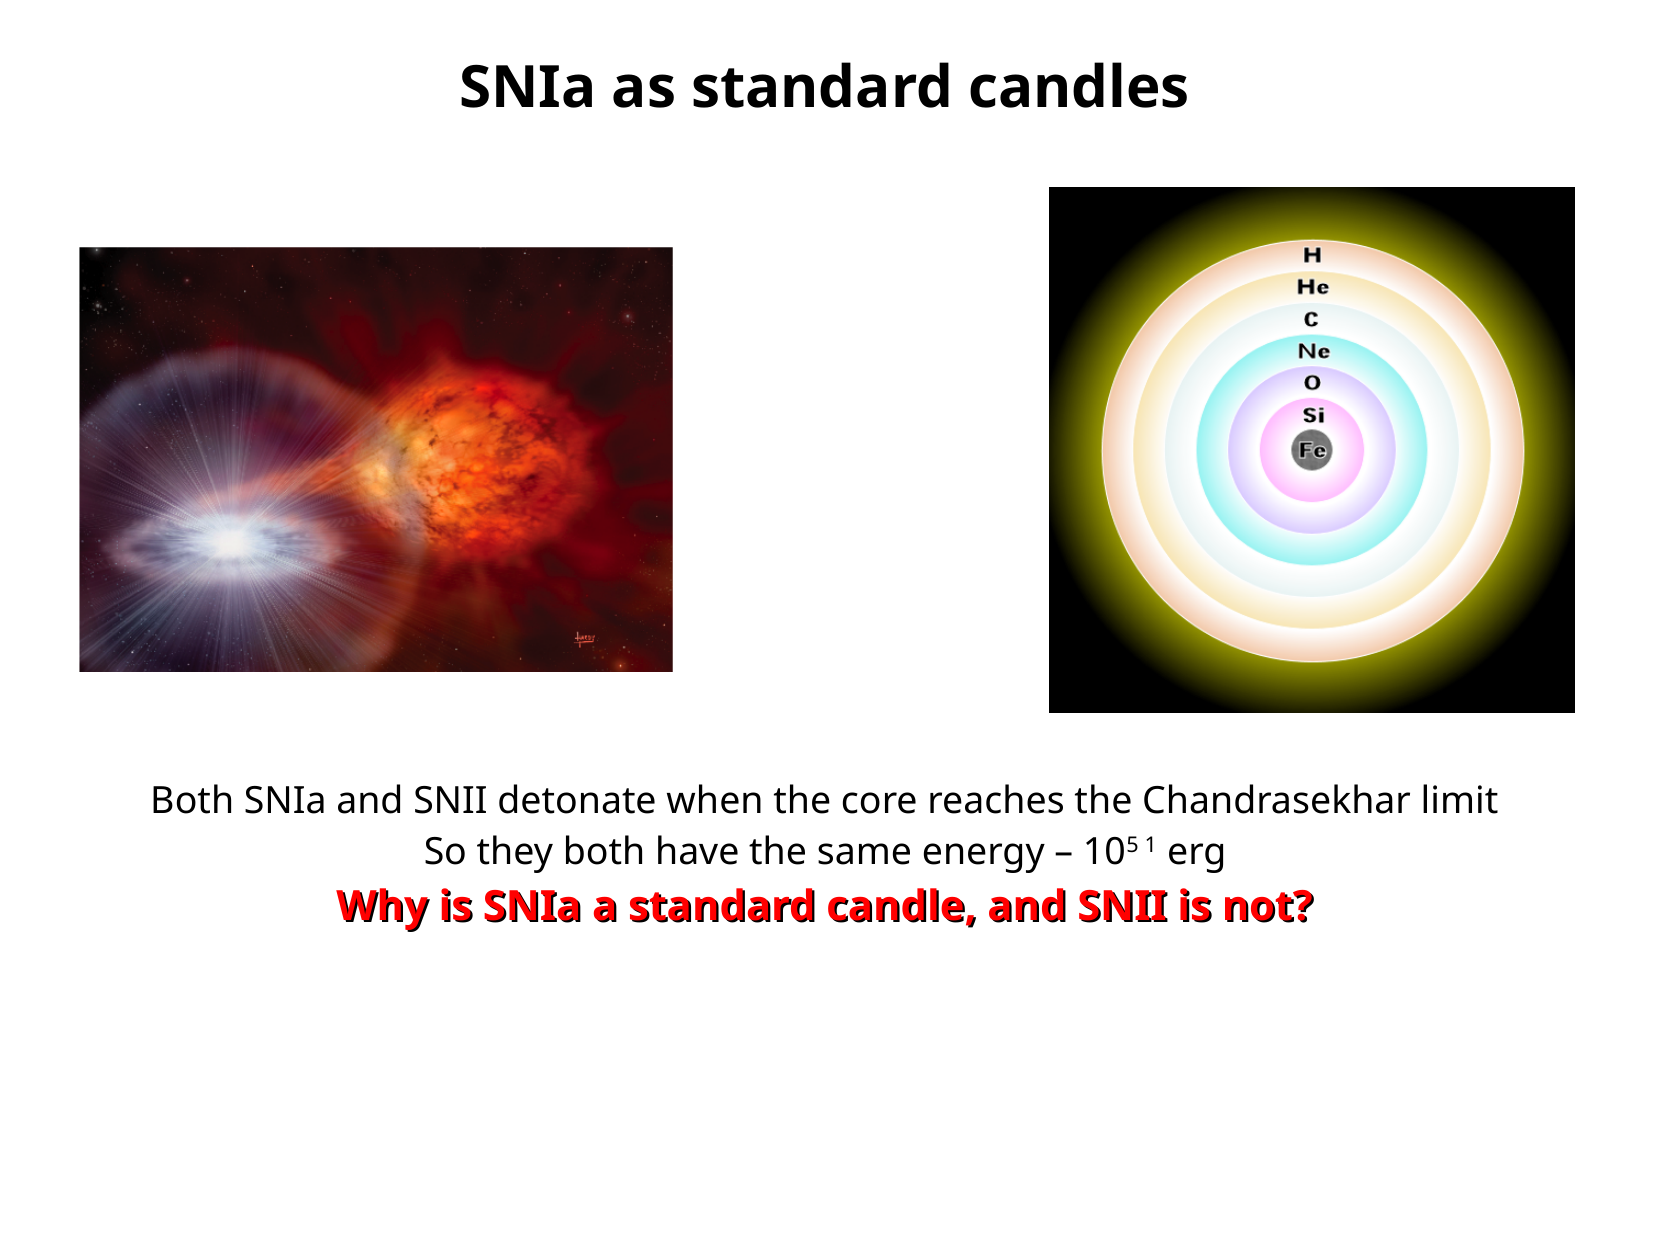

SNIa as standard candles
Both SNIa and SNII detonate when the core reaches the Chandrasekhar limit
So they both have the same energy – 105 1 erg
Why is SNIa a standard candle, and SNII is not?